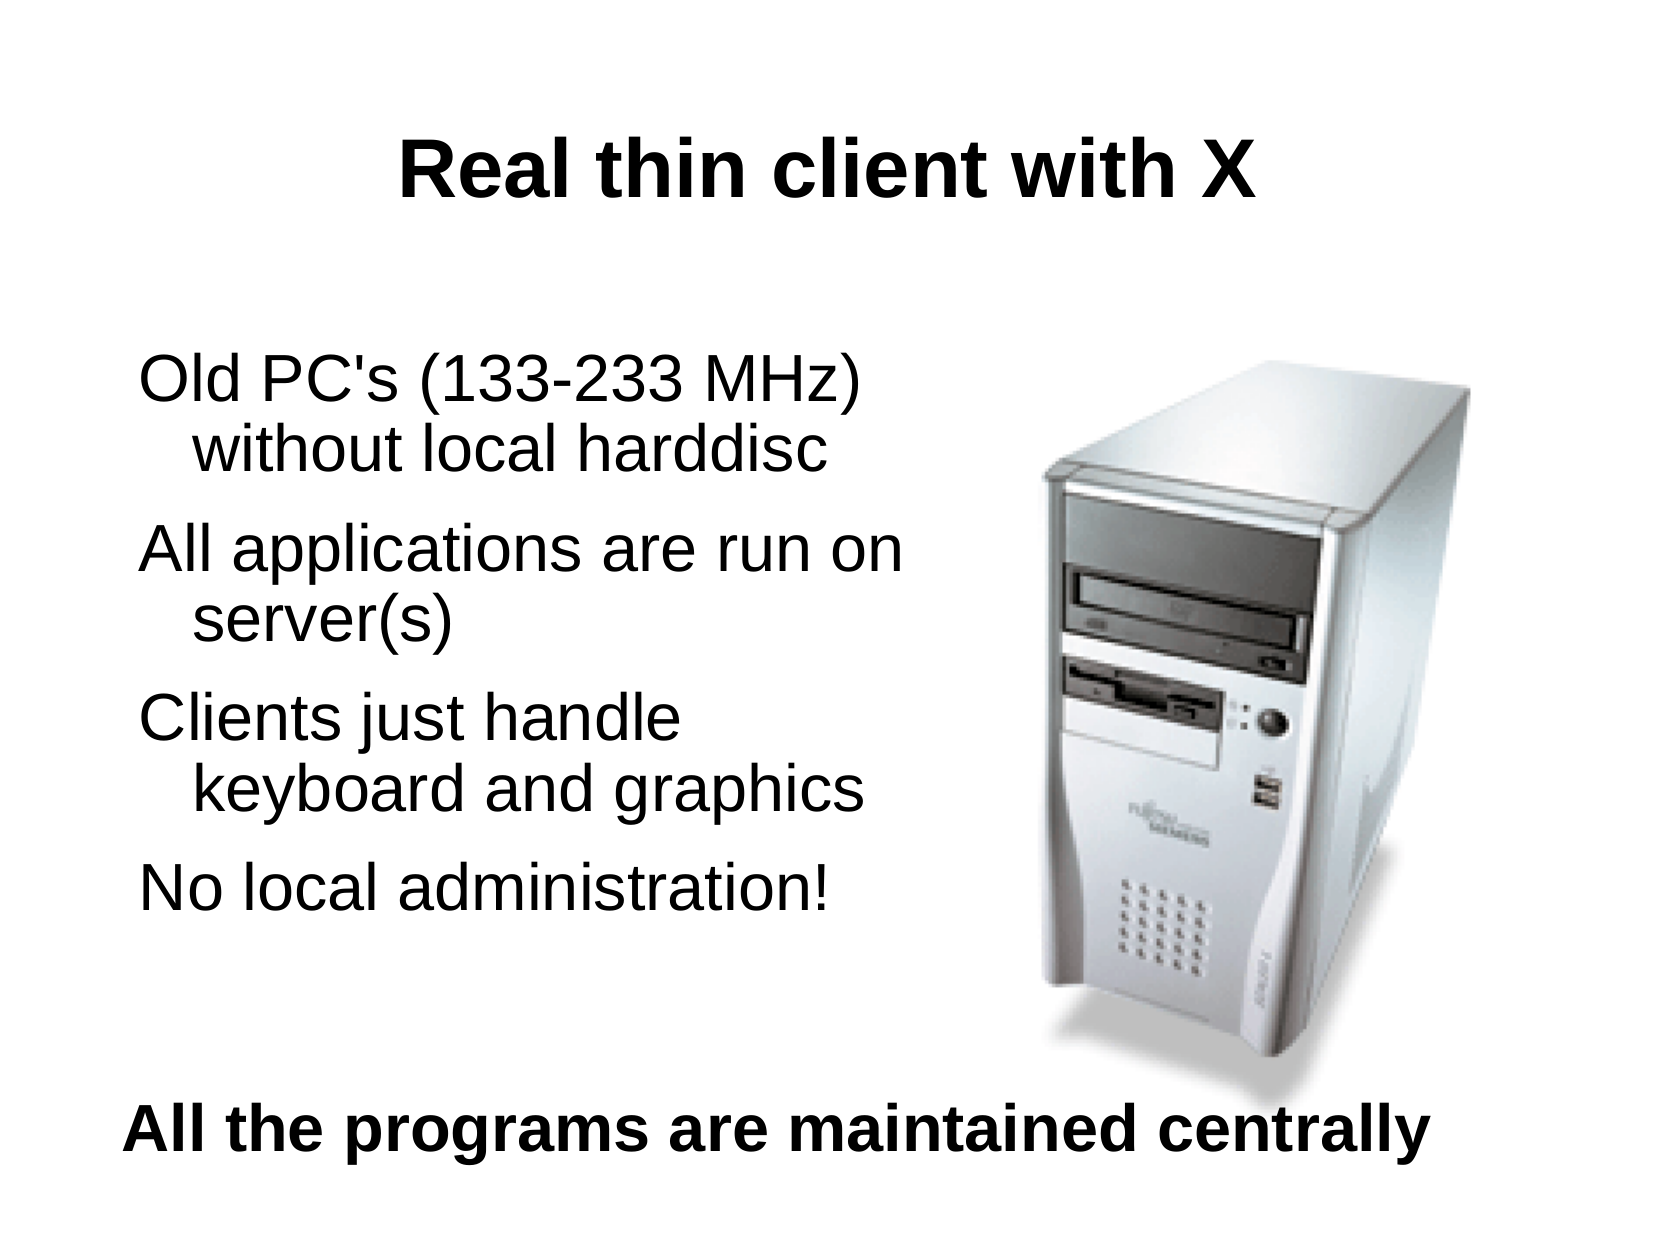

# Real thin client with X
Old PC's (133-233 MHz) without local harddisc
All applications are run on server(s)
Clients just handle keyboard and graphics
No local administration!
All the programs are maintained centrally